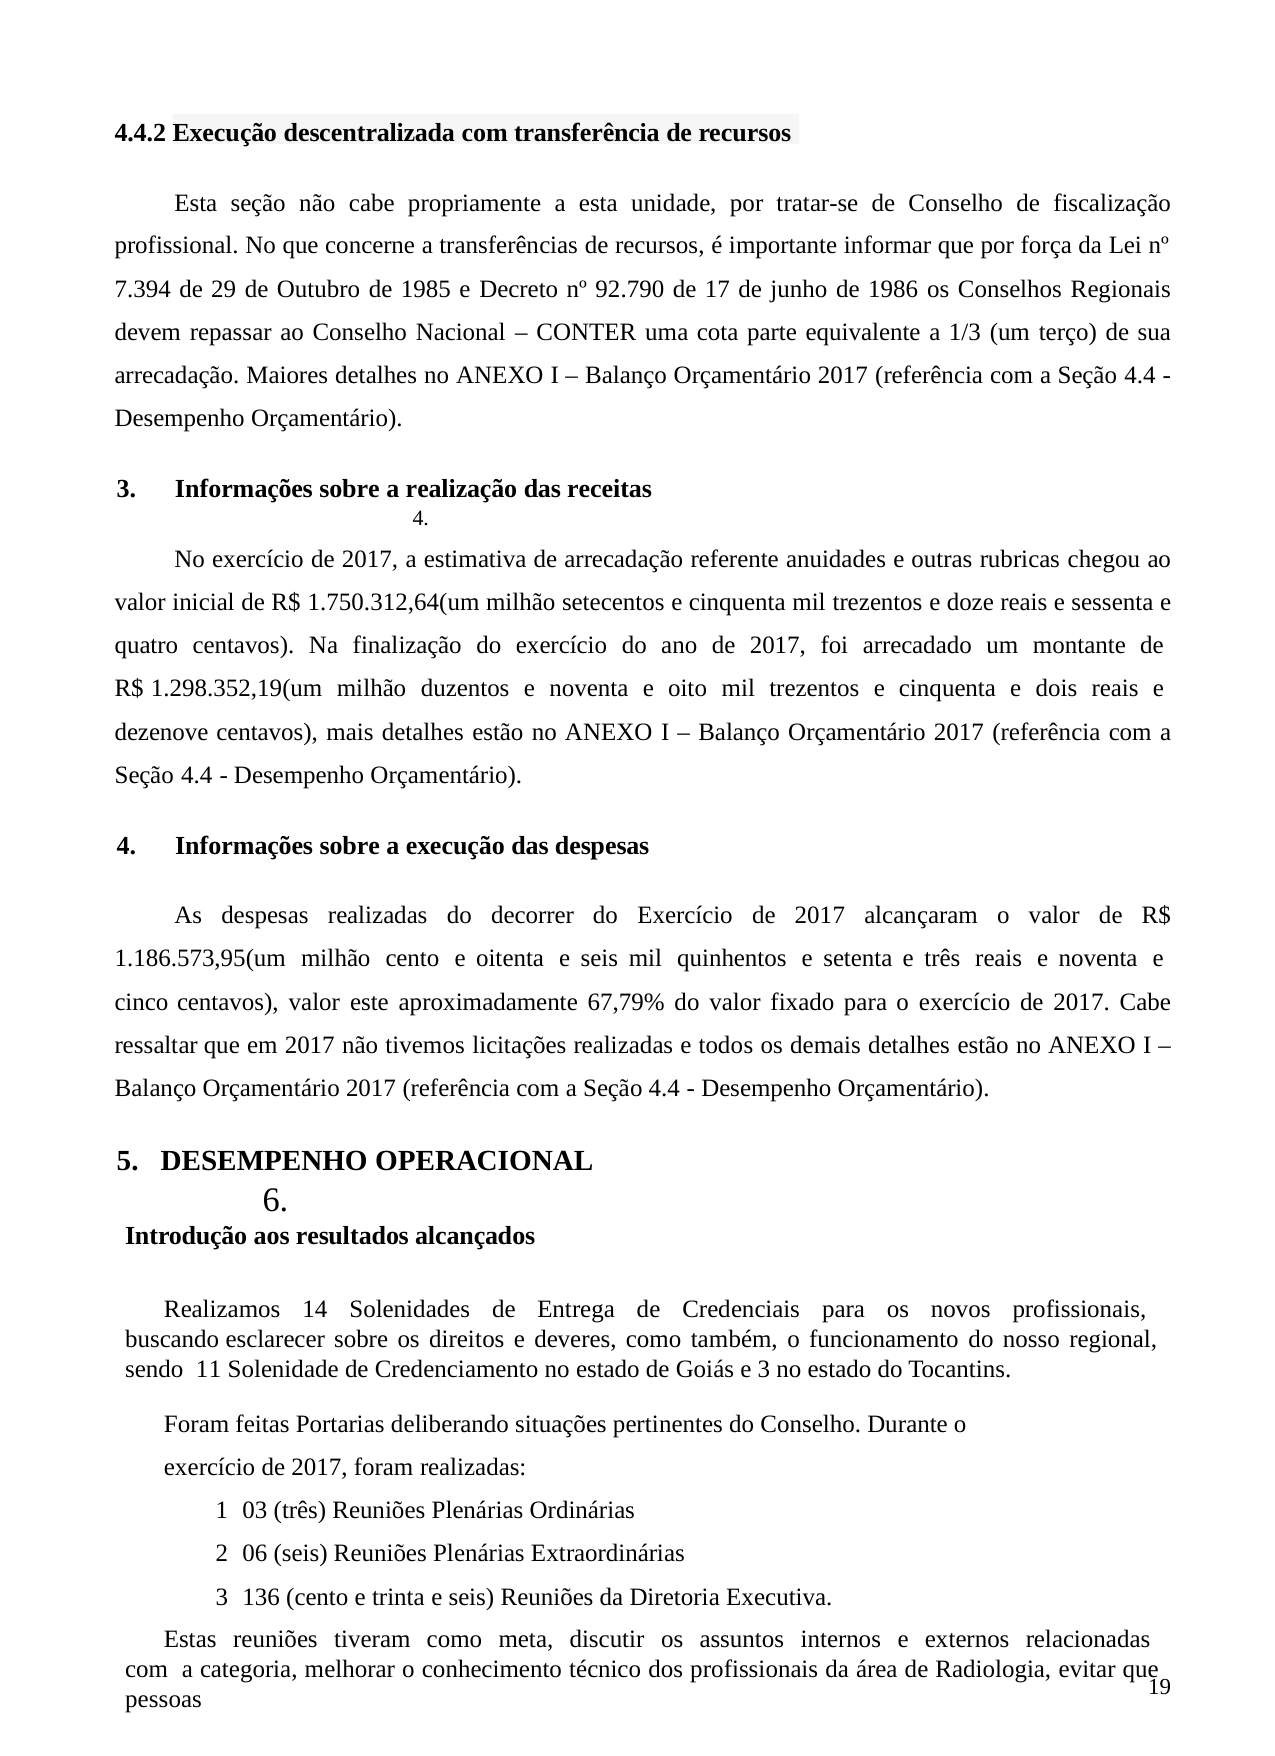

4.4.2 Execução descentralizada com transferência de recursos
Esta seção não cabe propriamente a esta unidade, por tratar-se de Conselho de fiscalização profissional. No que concerne a transferências de recursos, é importante informar que por força da Lei nº
7.394 de 29 de Outubro de 1985 e Decreto nº 92.790 de 17 de junho de 1986 os Conselhos Regionais devem repassar ao Conselho Nacional – CONTER uma cota parte equivalente a 1/3 (um terço) de sua arrecadação. Maiores detalhes no ANEXO I – Balanço Orçamentário 2017 (referência com a Seção 4.4 - Desempenho Orçamentário).
Informações sobre a realização das receitas
No exercício de 2017, a estimativa de arrecadação referente anuidades e outras rubricas chegou ao valor inicial de R$ 1.750.312,64(um milhão setecentos e cinquenta mil trezentos e doze reais e sessenta e quatro centavos). Na finalização do exercício do ano de 2017, foi arrecadado um montante de R$ 1.298.352,19(um milhão duzentos e noventa e oito mil trezentos e cinquenta e dois reais e dezenove centavos), mais detalhes estão no ANEXO I – Balanço Orçamentário 2017 (referência com a Seção 4.4 - Desempenho Orçamentário).
Informações sobre a execução das despesas
As despesas realizadas do decorrer do Exercício de 2017 alcançaram o valor de R$ 1.186.573,95(um milhão cento e oitenta e seis mil quinhentos e setenta e três reais e noventa e cinco centavos), valor este aproximadamente 67,79% do valor fixado para o exercício de 2017. Cabe ressaltar que em 2017 não tivemos licitações realizadas e todos os demais detalhes estão no ANEXO I – Balanço Orçamentário 2017 (referência com a Seção 4.4 - Desempenho Orçamentário).
DESEMPENHO OPERACIONAL
Introdução aos resultados alcançados
Realizamos 14 Solenidades de Entrega de Credenciais para os novos profissionais, buscando esclarecer sobre os direitos e deveres, como também, o funcionamento do nosso regional, sendo 11 Solenidade de Credenciamento no estado de Goiás e 3 no estado do Tocantins.
Foram feitas Portarias deliberando situações pertinentes do Conselho. Durante o exercício de 2017, foram realizadas:
03 (três) Reuniões Plenárias Ordinárias
06 (seis) Reuniões Plenárias Extraordinárias
136 (cento e trinta e seis) Reuniões da Diretoria Executiva.
Estas reuniões tiveram como meta, discutir os assuntos internos e externos relacionadas com a categoria, melhorar o conhecimento técnico dos profissionais da área de Radiologia, evitar que pessoas